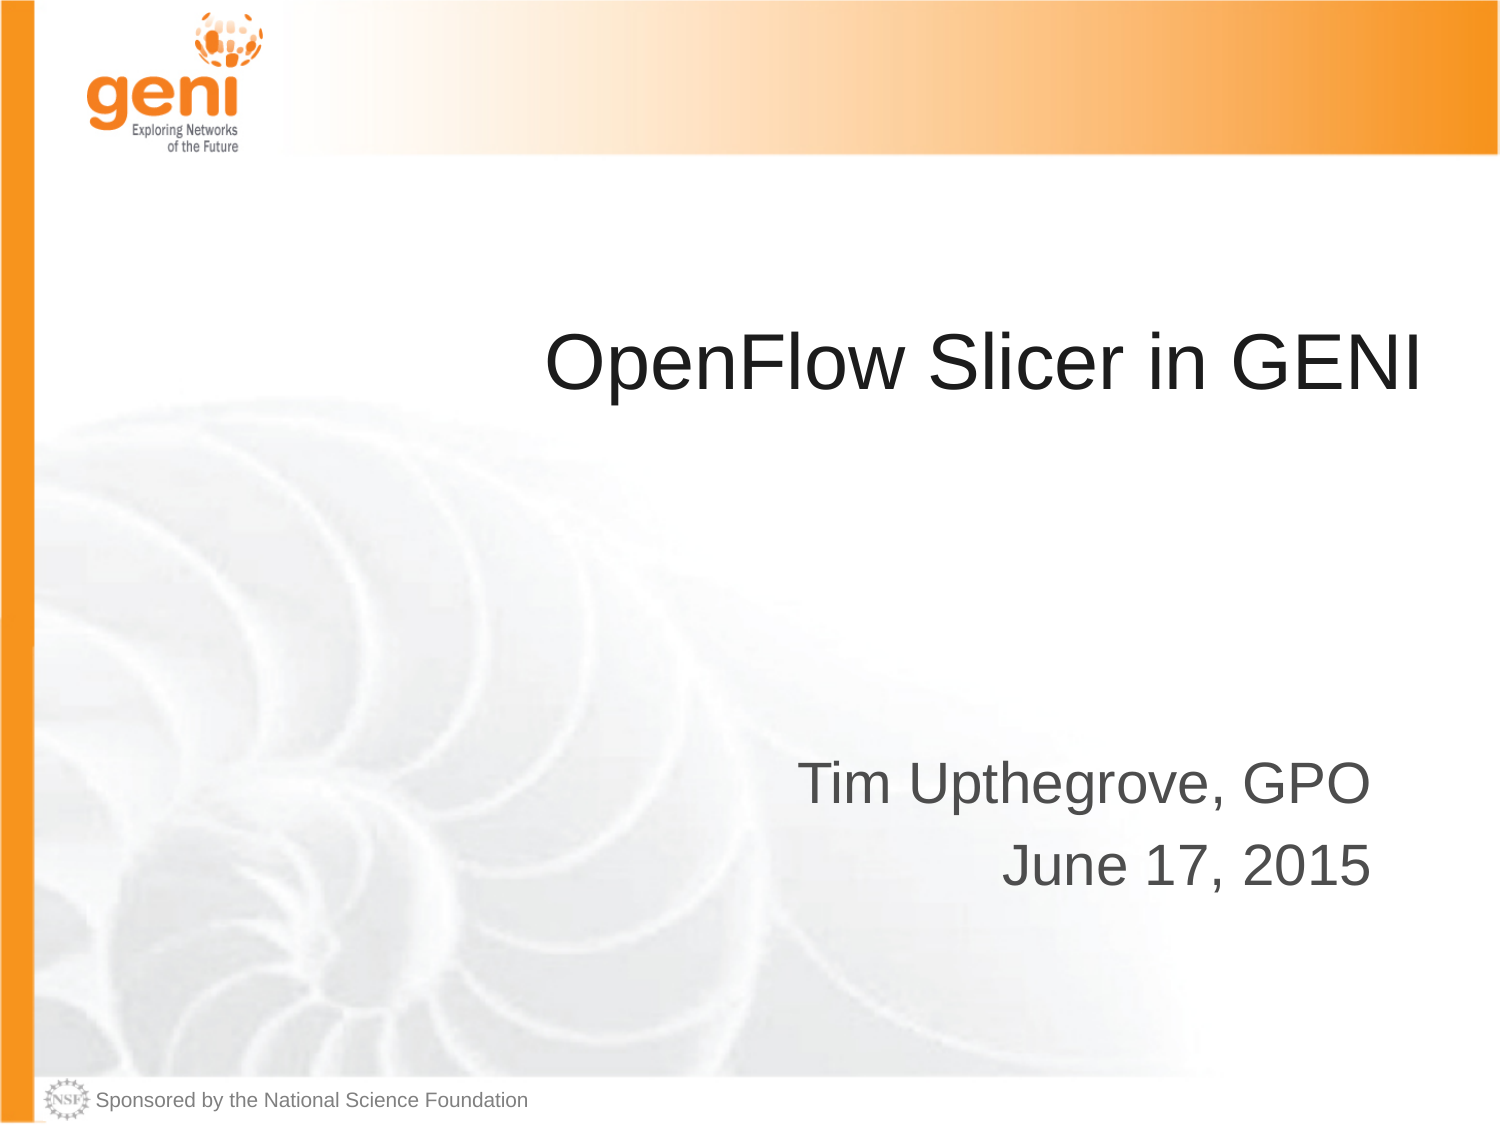

# OpenFlow Slicer in GENI
Tim Upthegrove, GPO
June 17, 2015